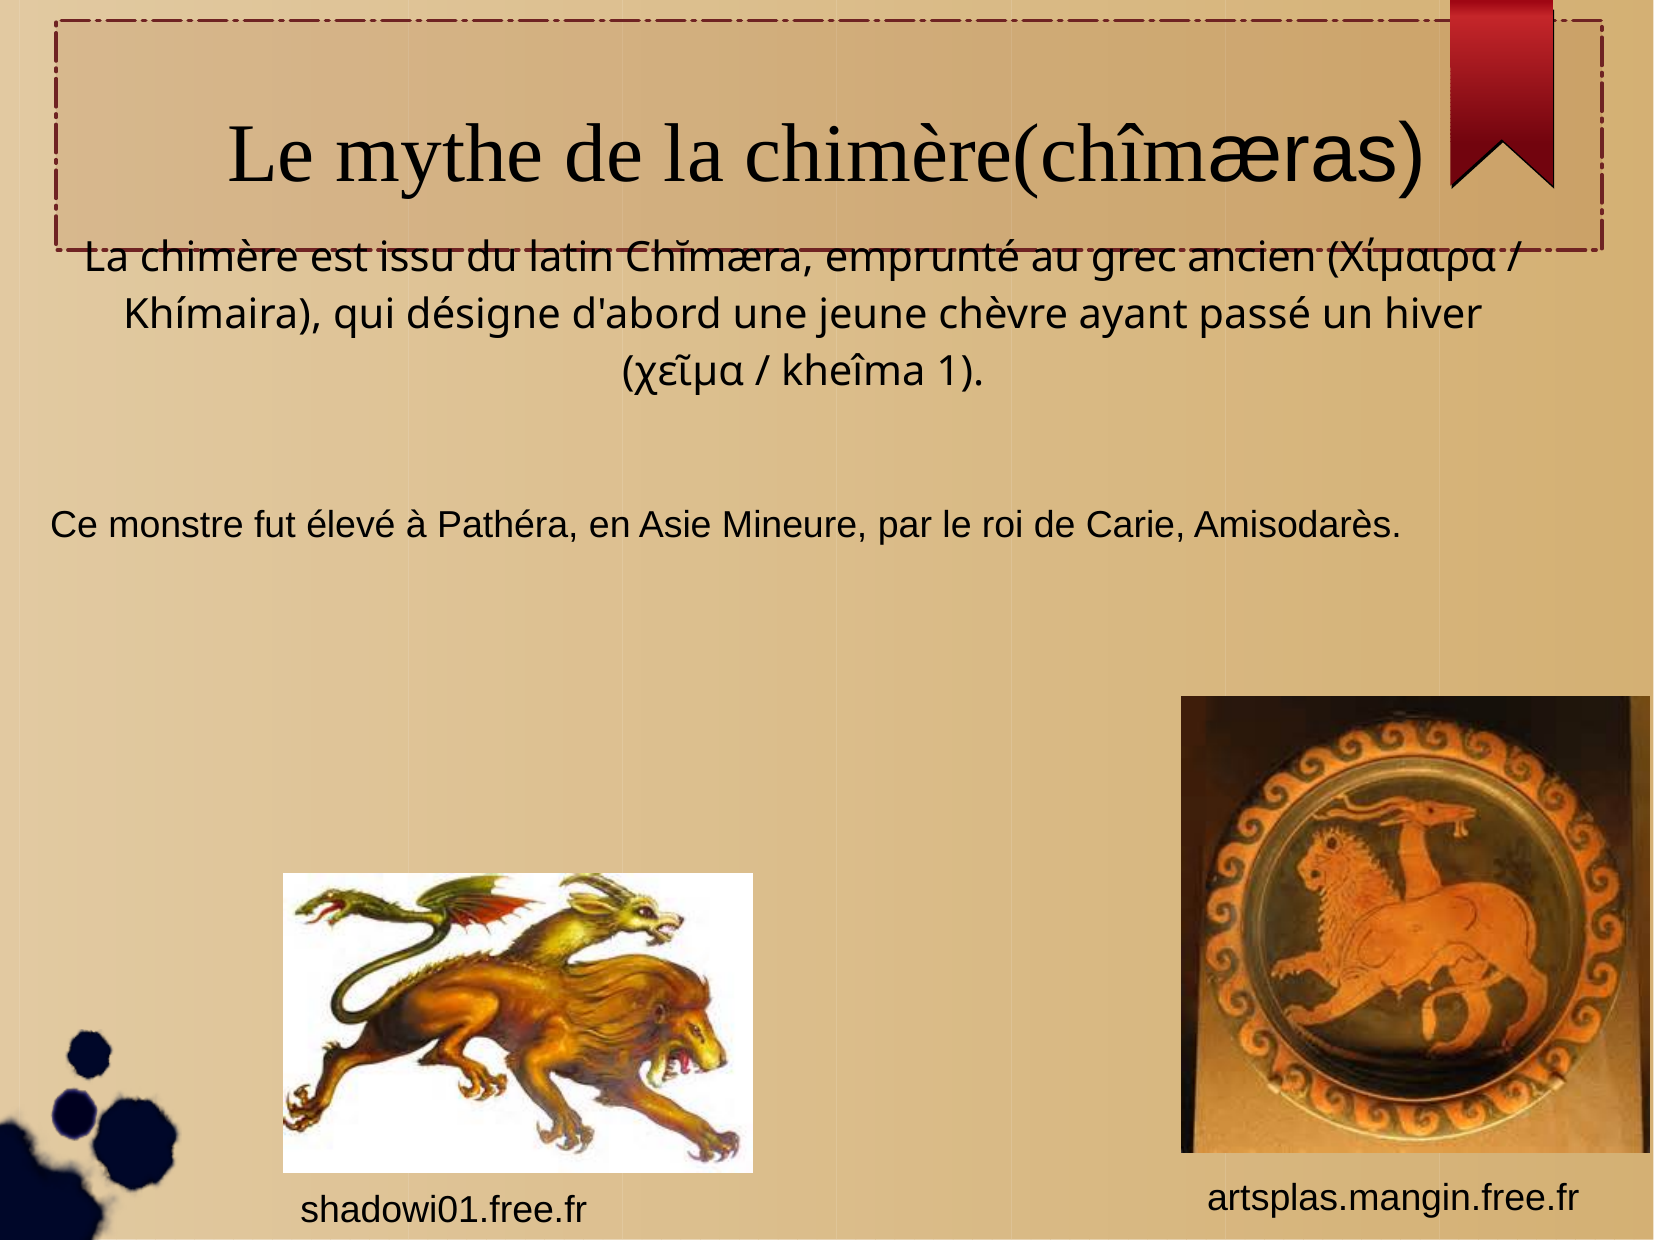

La chimère est issu du latin Chĭmæra, emprunté au grec ancien (Χίμαιρα / Khímaira), qui désigne d'abord une jeune chèvre ayant passé un hiver (χεῖμα / kheîma 1).
# Le mythe de la chimère(chîmӕras)
Ce monstre fut élevé à Pathéra, en Asie Mineure, par le roi de Carie, Amisodarès.
artsplas.mangin.free.fr
shadowi01.free.fr